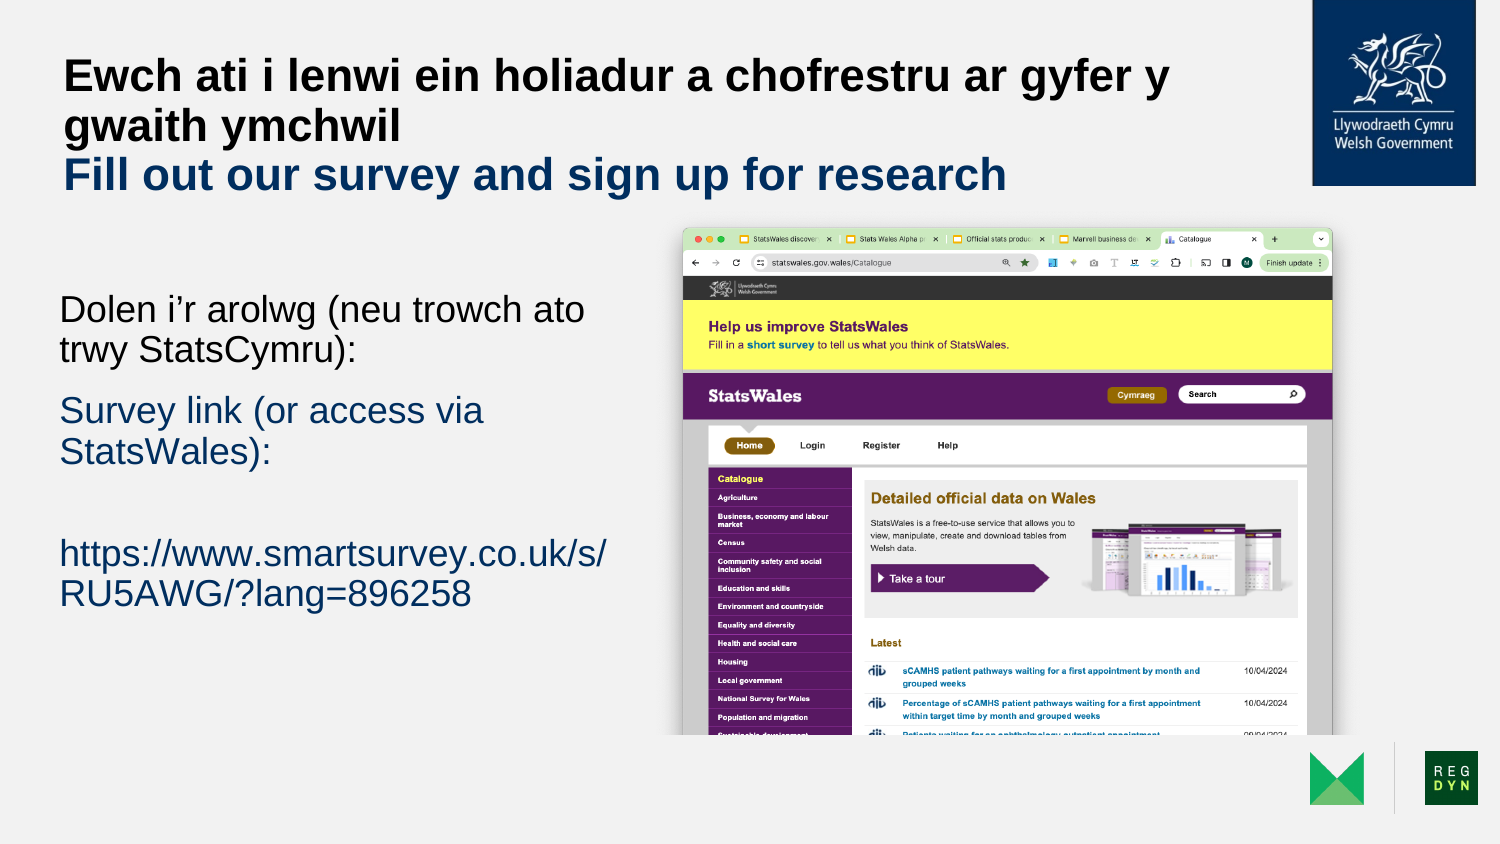

Ewch ati i lenwi ein holiadur a chofrestru ar gyfer y gwaith ymchwil
Fill out our survey and sign up for research
# Dolen i’r arolwg (neu trowch ato trwy StatsCymru):
Survey link (or access via StatsWales):
https://www.smartsurvey.co.uk/s/RU5AWG/?lang=896258